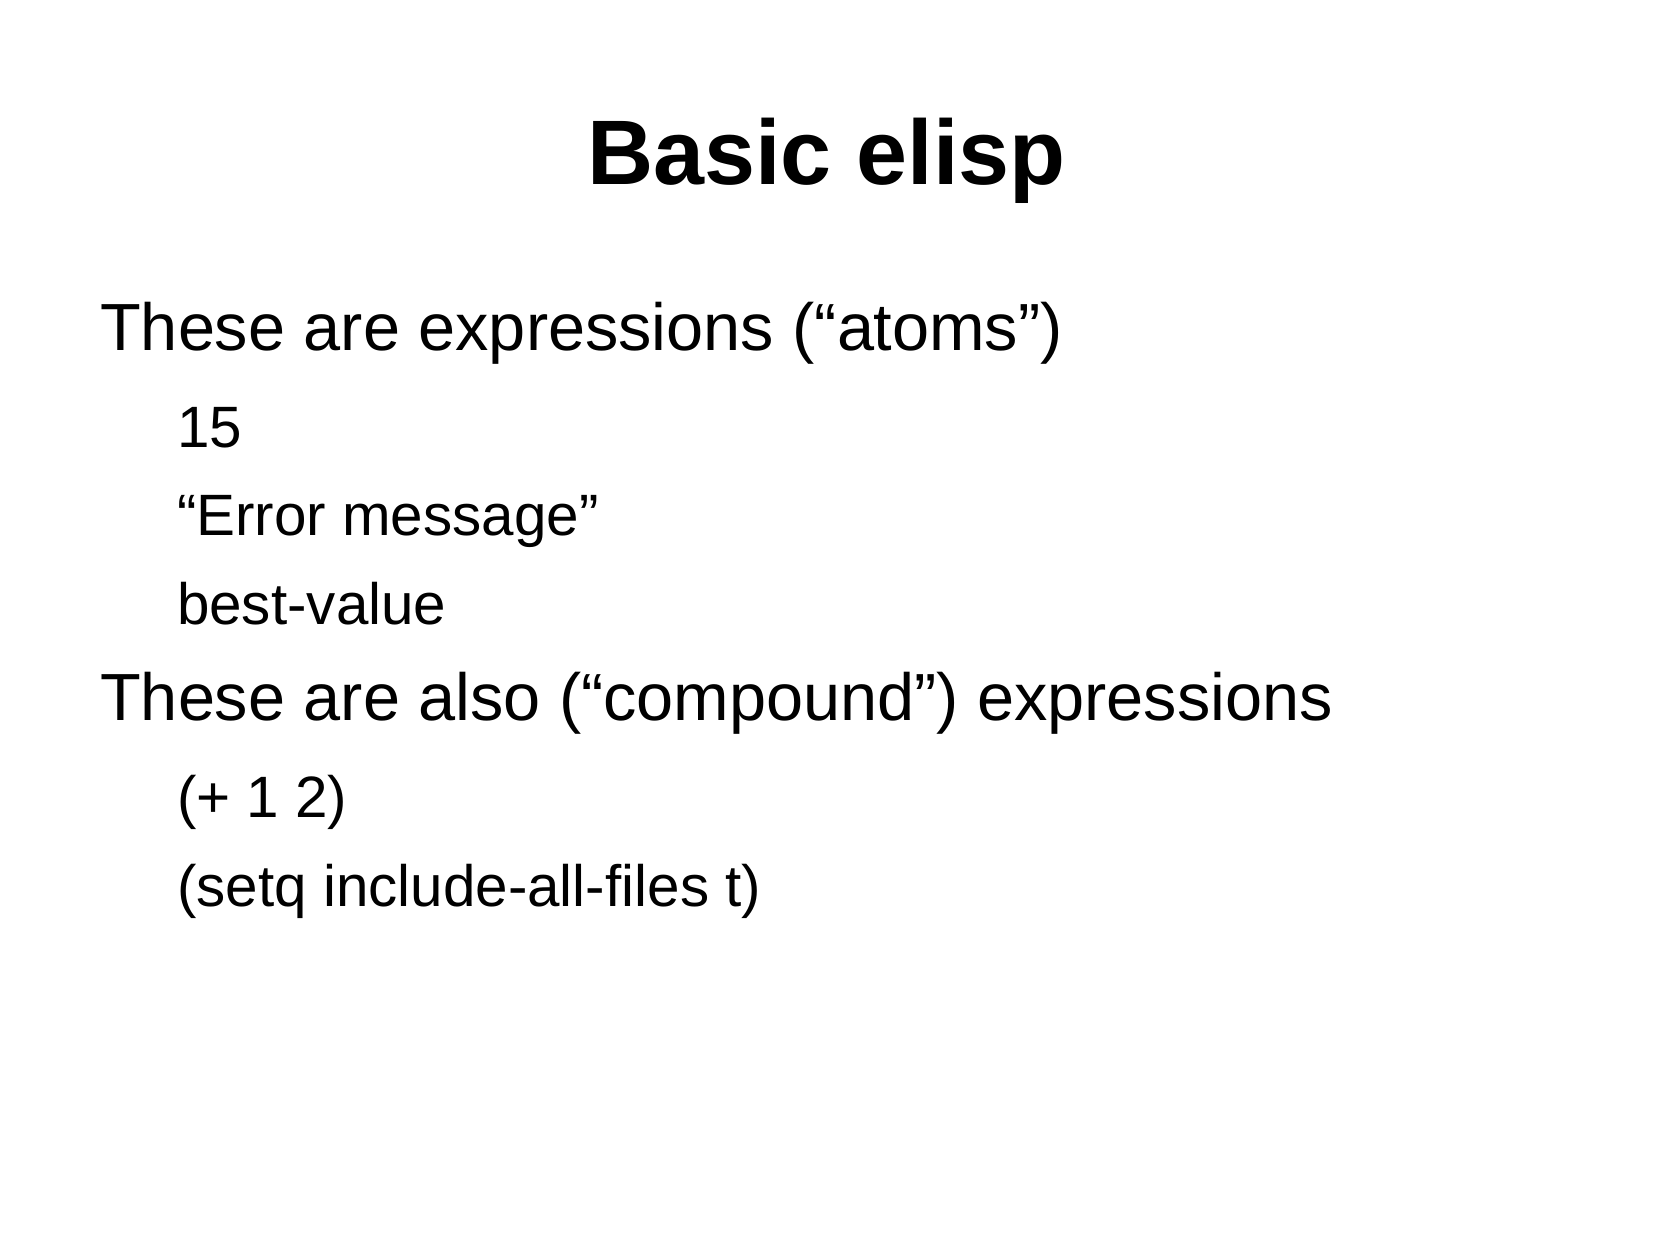

# Basic elisp
These are expressions (“atoms”)
15
“Error message”
best-value
These are also (“compound”) expressions
(+ 1 2)
(setq include-all-files t)